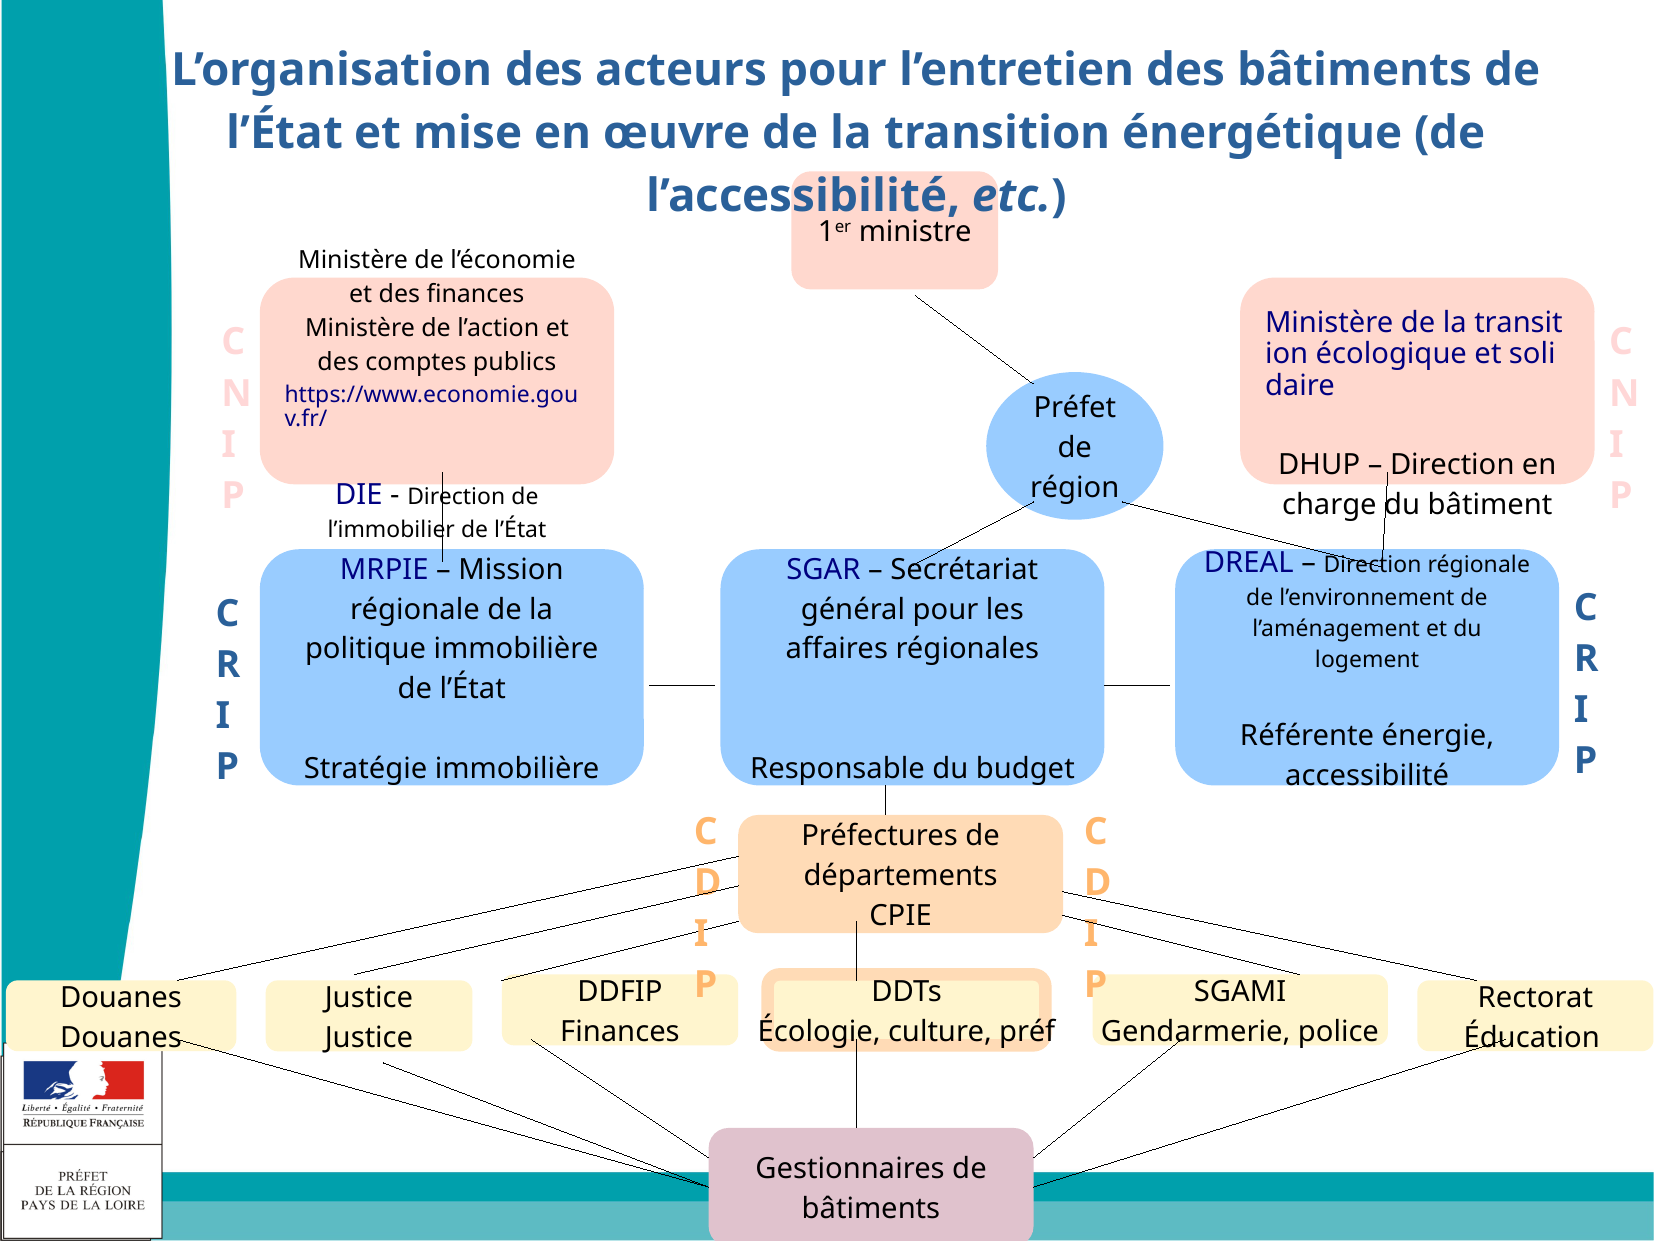

L’organisation des acteurs pour l’entretien des bâtiments de l’État et mise en œuvre de la transition énergétique (de l’accessibilité, etc.)
1er ministre
Ministère de l’économie et des finances
Ministère de l’action et des comptes publics
https://www.economie.gouv.fr/
DIE - Direction de l’immobilier de l’État
Ministère de la transition écologique et solidaire
DHUP – Direction en charge du bâtiment
CNIP
CNIP
Préfet de région
MRPIE – Mission régionale de la politique immobilière de l’État
Stratégie immobilière
SGAR – Secrétariat général pour les affaires régionales
Responsable du budget
DREAL – Direction régionale de l’environnement de l’aménagement et du logement
Référente énergie, accessibilité
CRIP
CRIP
CDIP
CDIP
Préfectures de départements
CPIE
DDFIP
Finances
DDTs
Écologie, culture, préf
SGAMI
Gendarmerie, police
Douanes
Douanes
Rectorat
Éducation
Justice
Justice
Gestionnaires de bâtiments